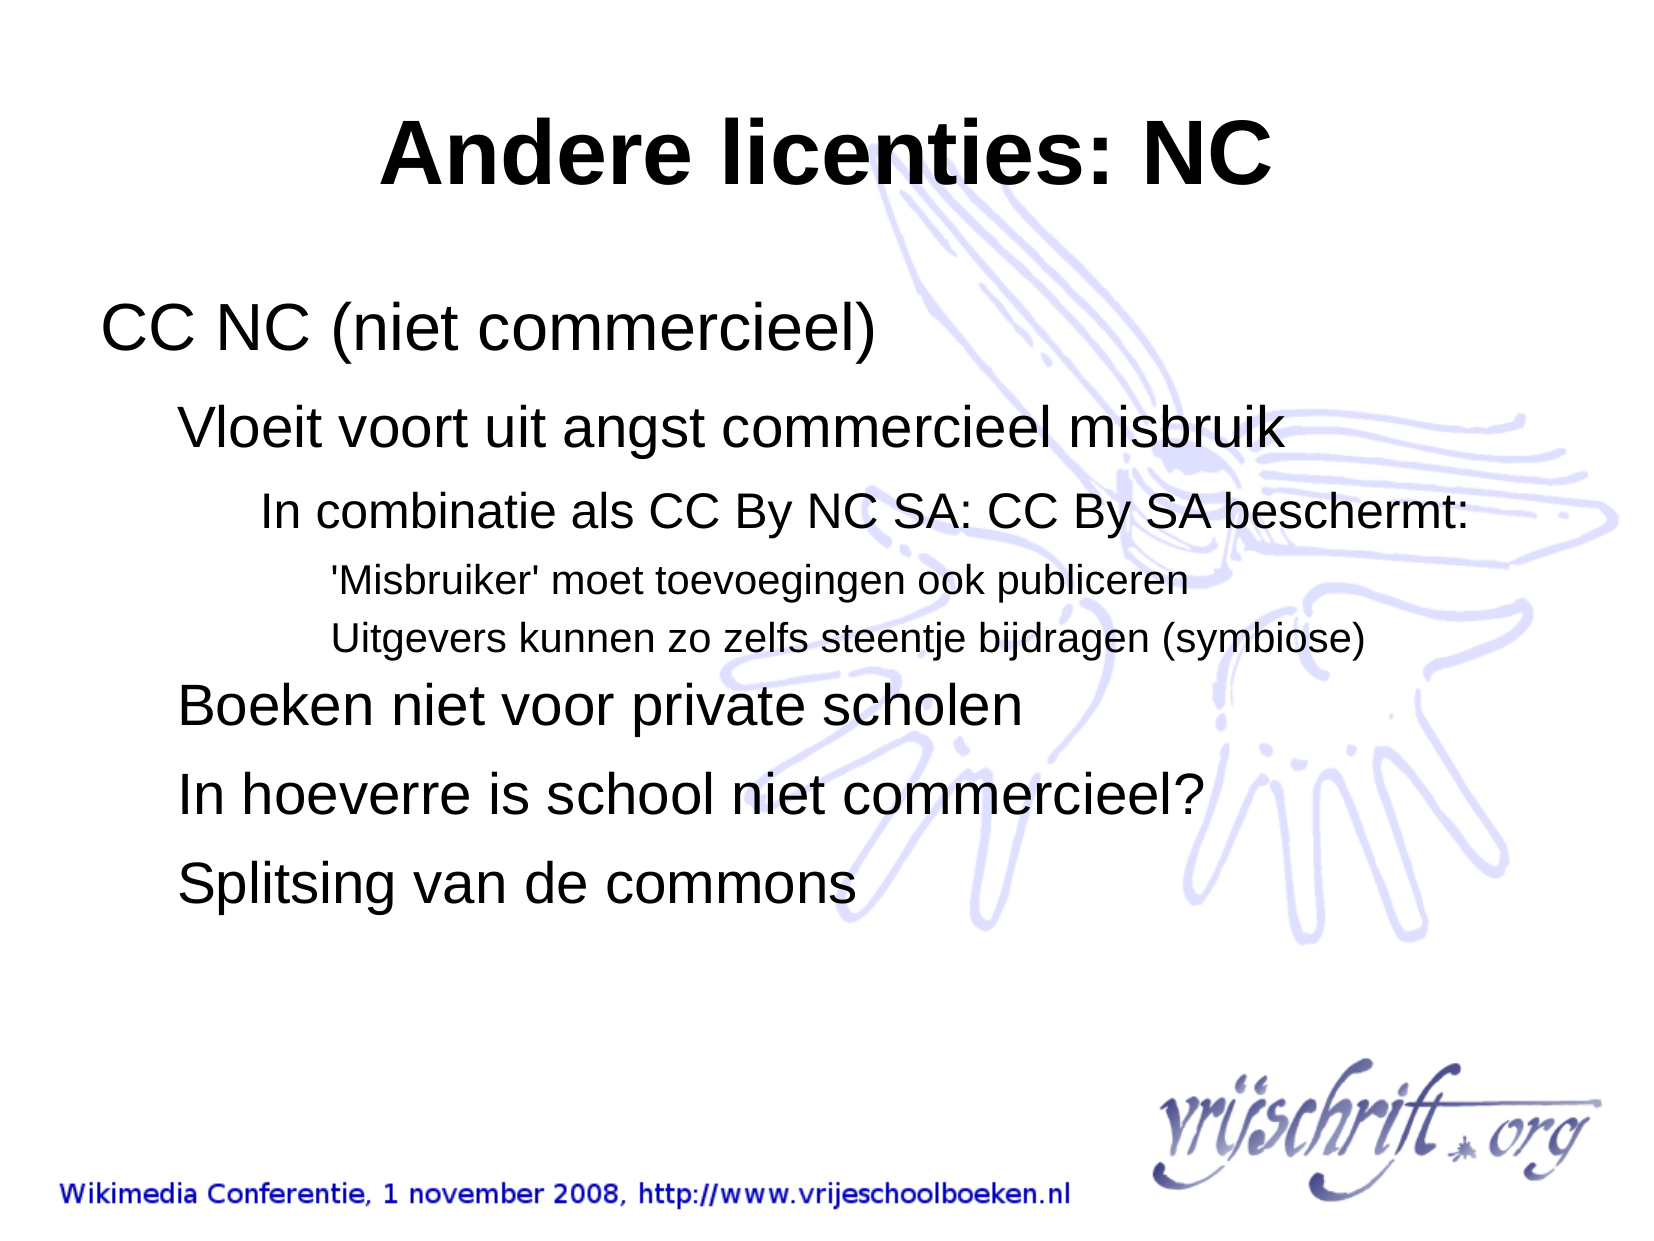

# Andere licenties: NC
CC NC (niet commercieel)
Vloeit voort uit angst commercieel misbruik
In combinatie als CC By NC SA: CC By SA beschermt:
'Misbruiker' moet toevoegingen ook publiceren
Uitgevers kunnen zo zelfs steentje bijdragen (symbiose)
Boeken niet voor private scholen
In hoeverre is school niet commercieel?
Splitsing van de commons